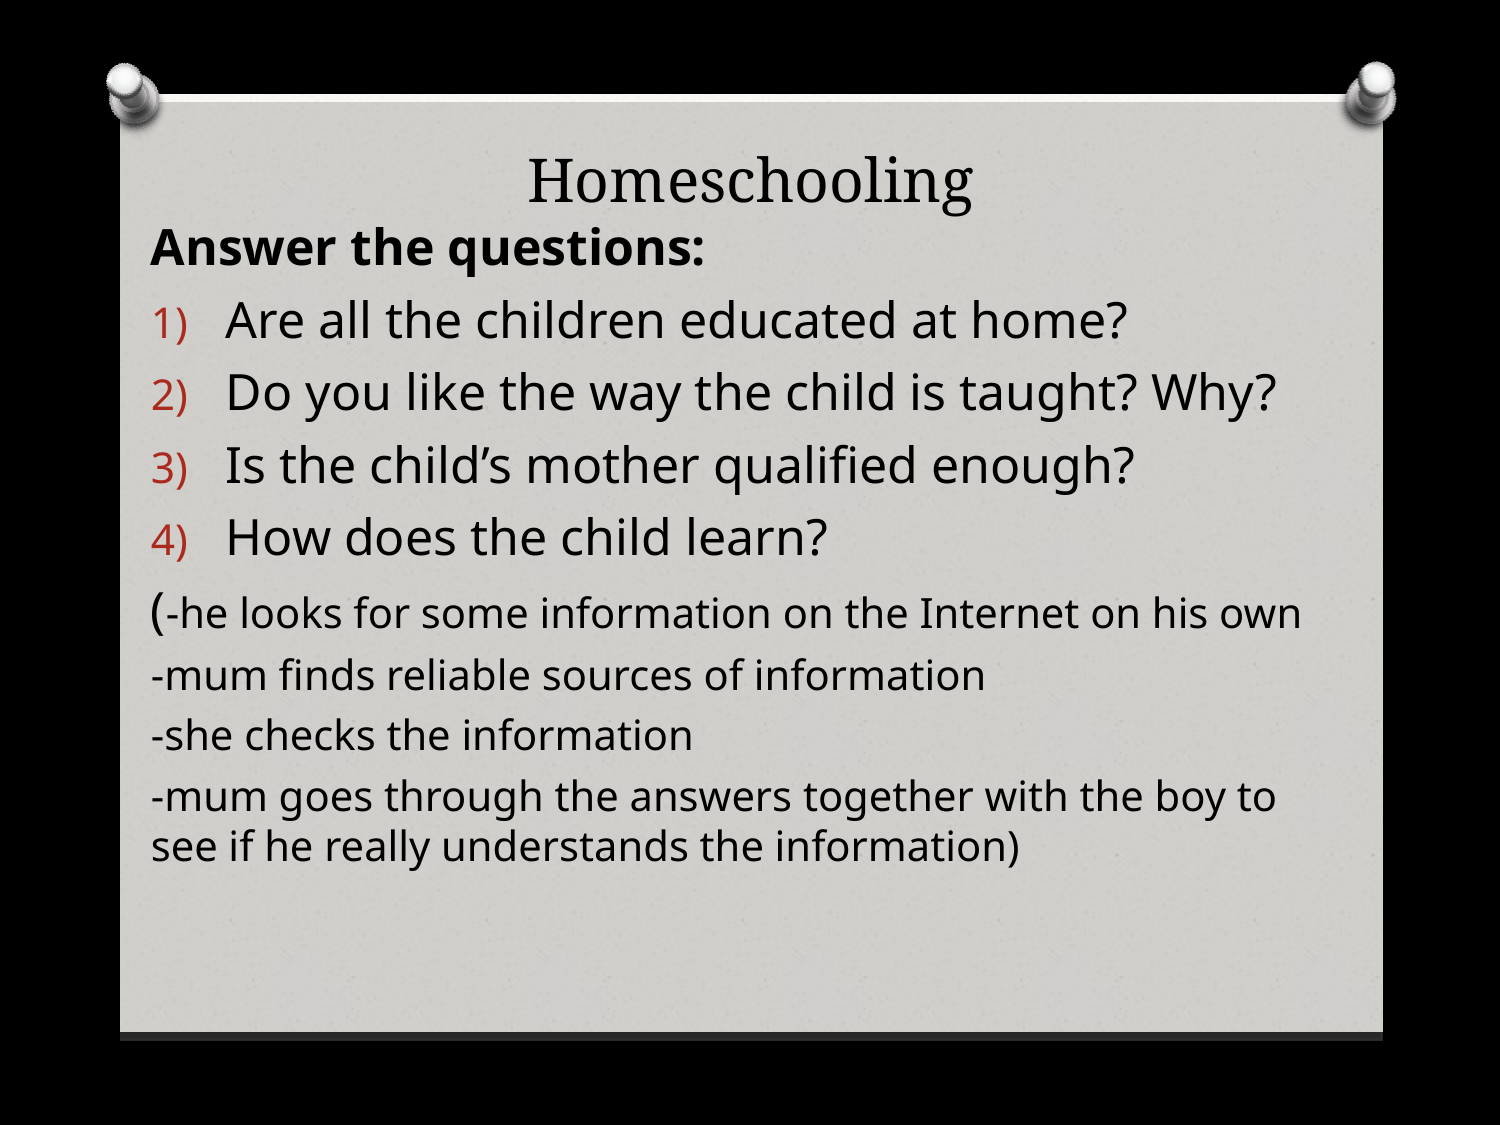

# Homeschooling
Answer the questions:
Are all the children educated at home?
Do you like the way the child is taught? Why?
Is the child’s mother qualified enough?
How does the child learn?
(-he looks for some information on the Internet on his own
-mum finds reliable sources of information
-she checks the information
-mum goes through the answers together with the boy to see if he really understands the information)